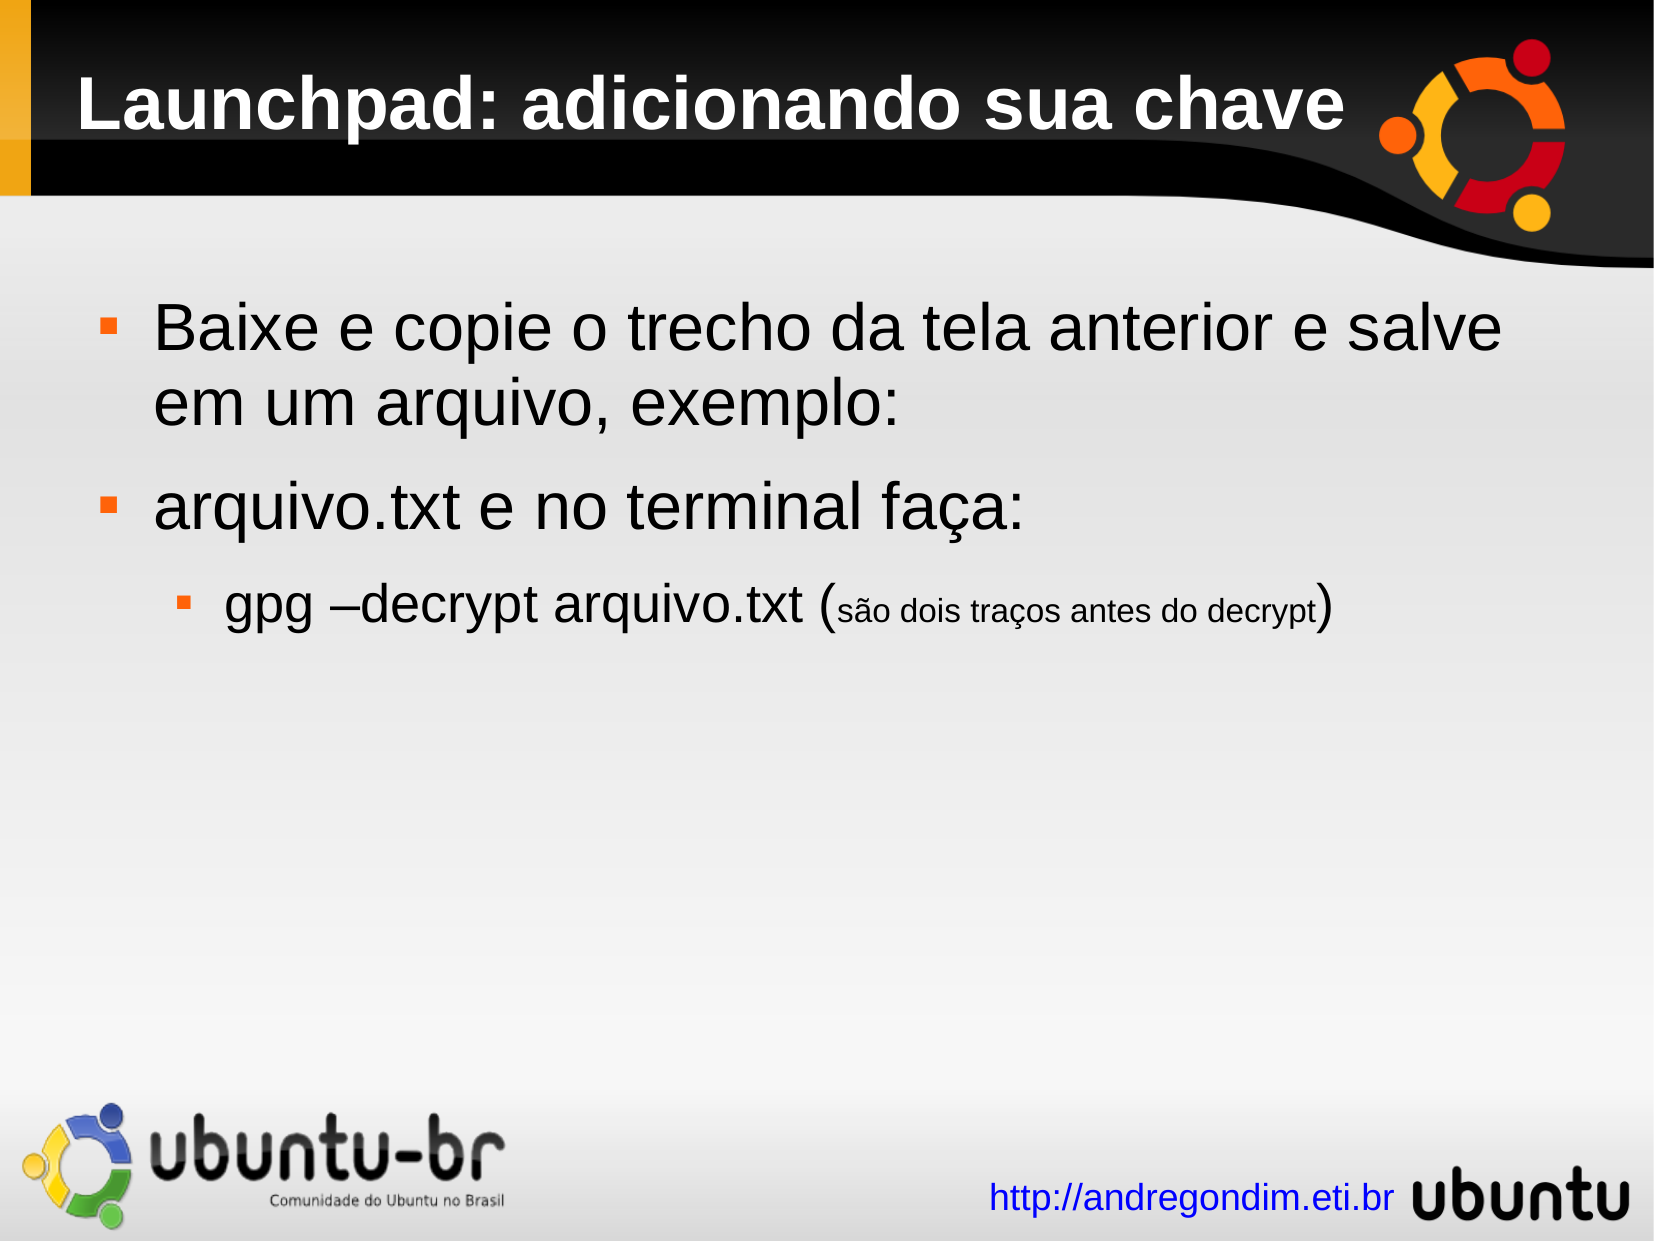

# Launchpad: adicionando sua chave
Baixe e copie o trecho da tela anterior e salve em um arquivo, exemplo:
arquivo.txt e no terminal faça:
gpg –decrypt arquivo.txt (são dois traços antes do decrypt)